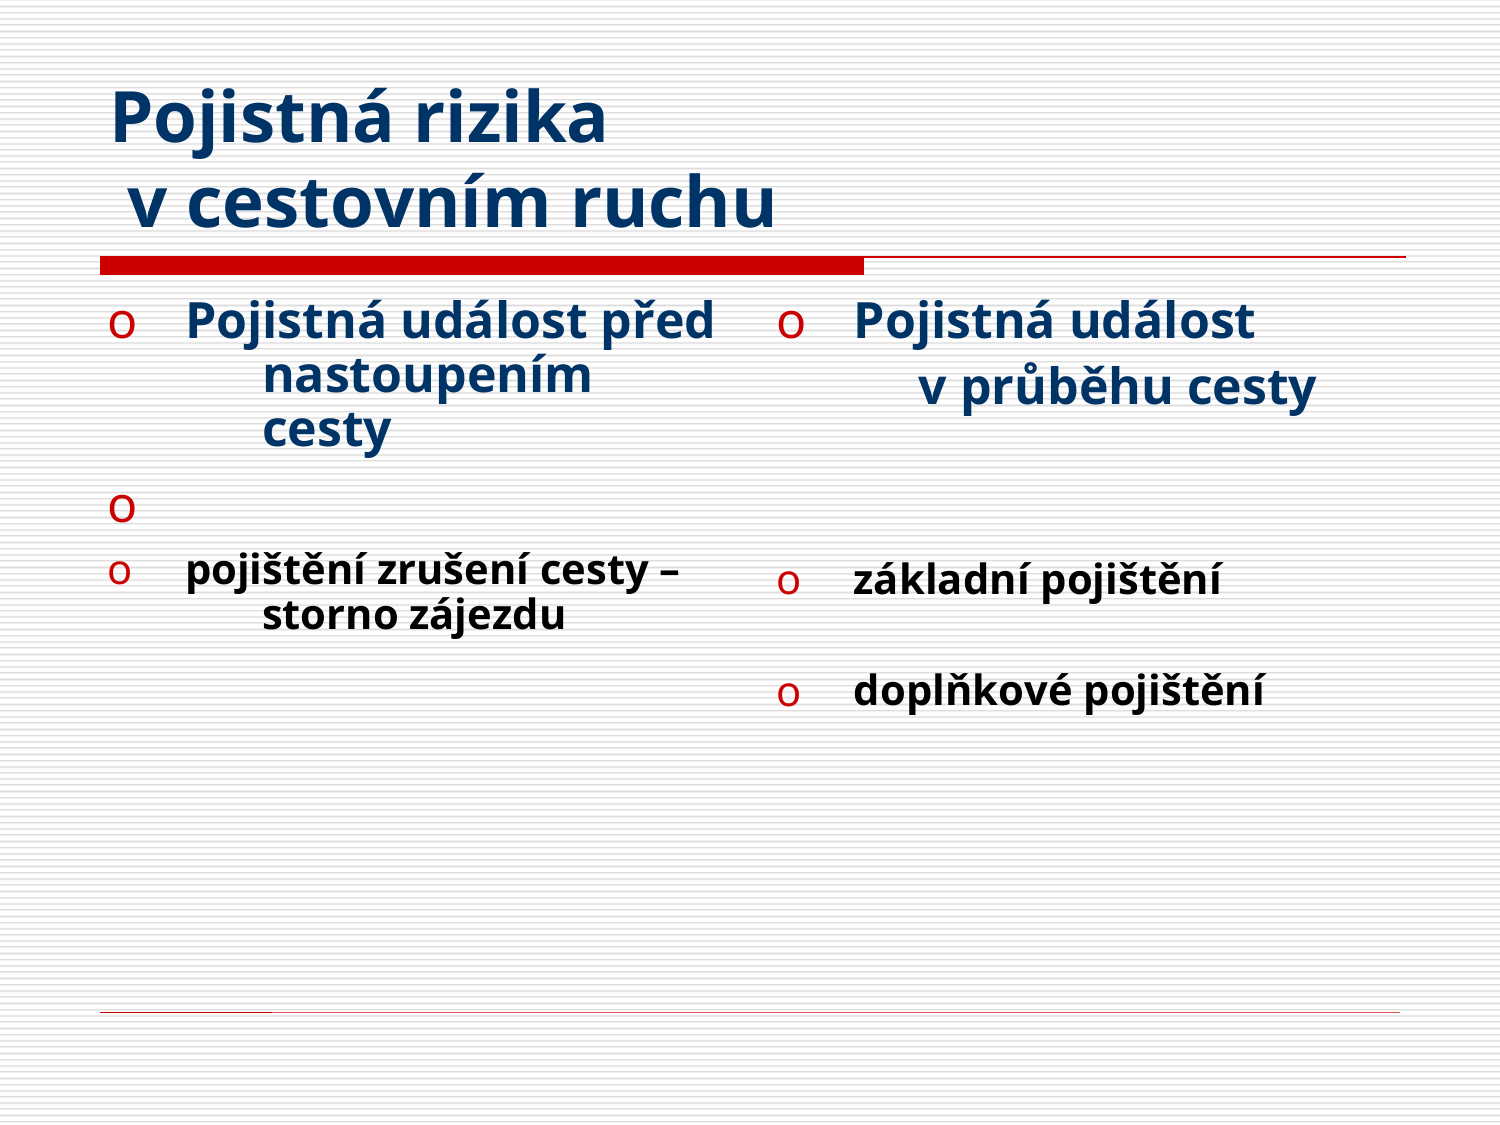

# Pojistná rizika v cestovním ruchu
Pojistná událost před nastoupením cesty
pojištění zrušení cesty – storno zájezdu
Pojistná událost
 v průběhu cesty
základní pojištění
doplňkové pojištění